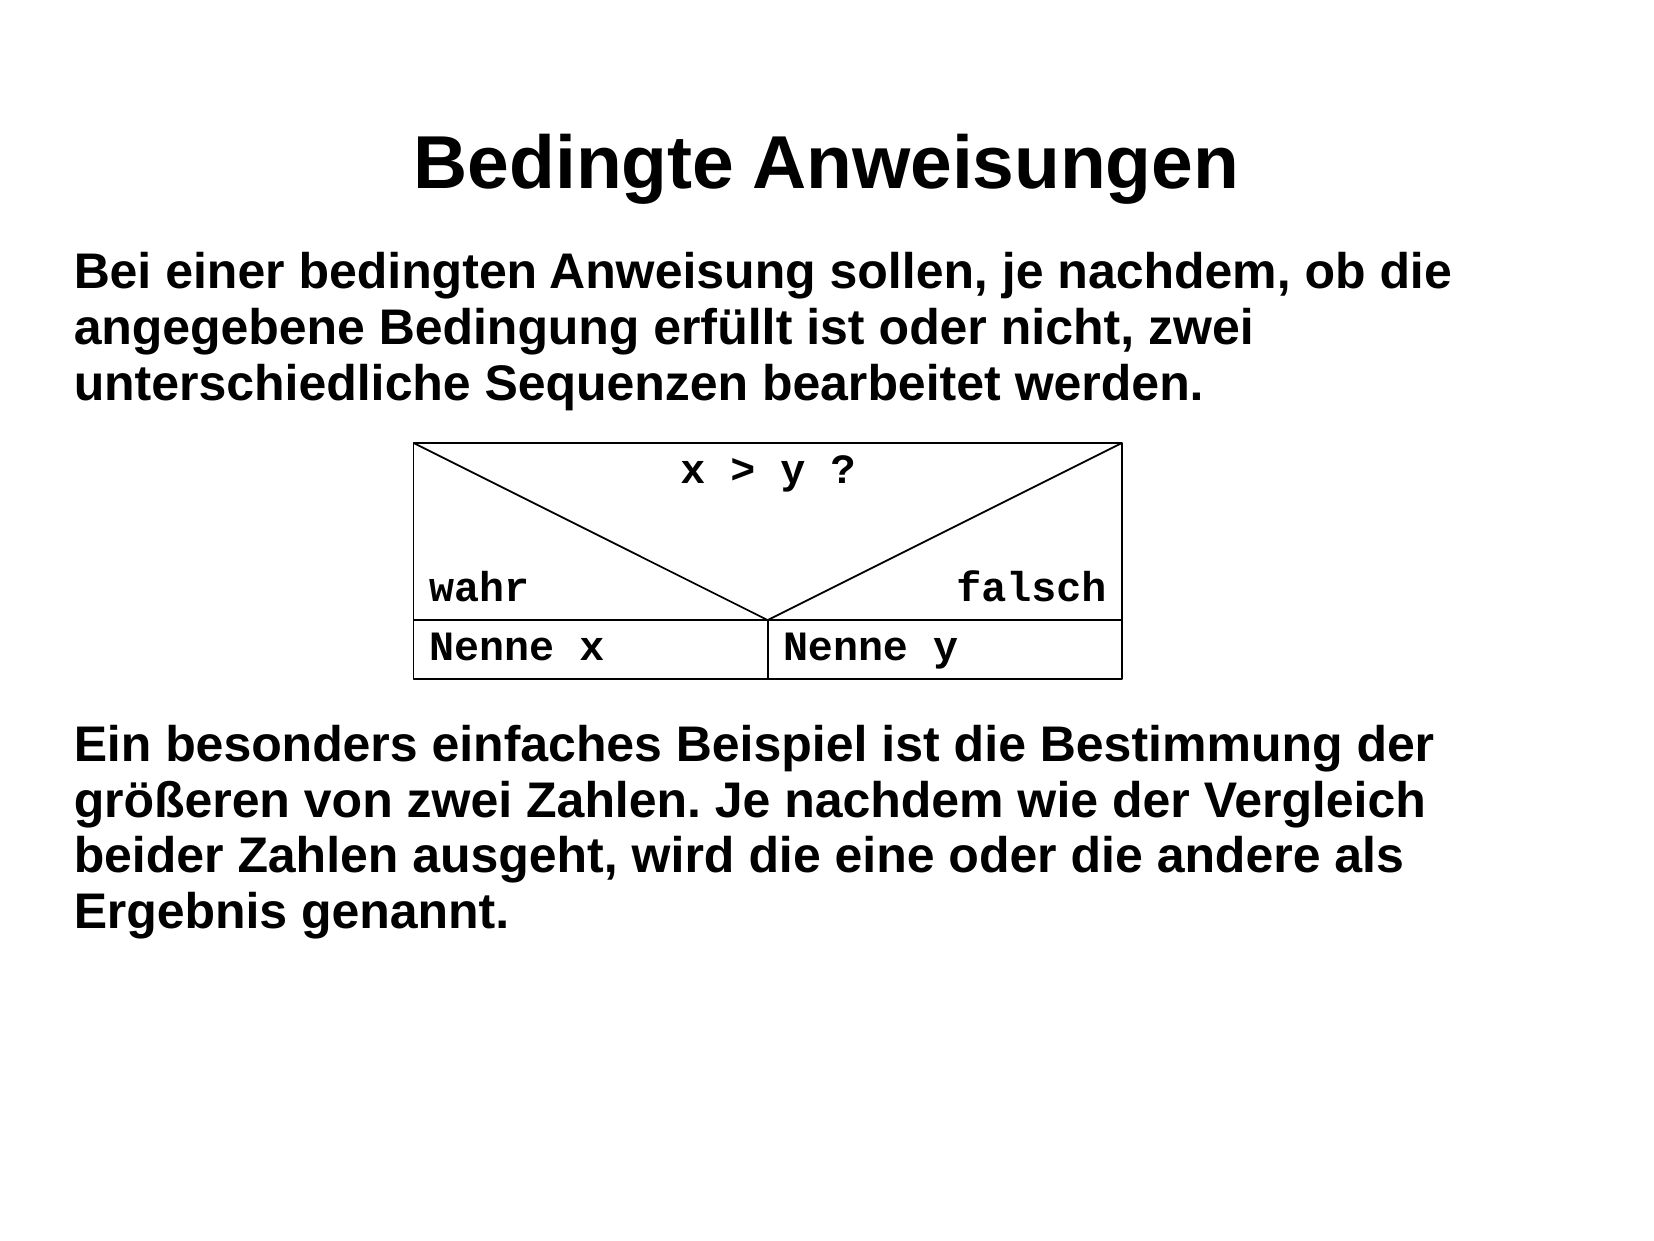

# Bedingte Anweisungen
Bei einer bedingten Anweisung sollen, je nachdem, ob die angegebene Bedingung erfüllt ist oder nicht, zwei unterschiedliche Sequenzen bearbeitet werden.
x > y ?
wahr
falsch
Nenne x
Nenne y
Ein besonders einfaches Beispiel ist die Bestimmung der größeren von zwei Zahlen. Je nachdem wie der Vergleich beider Zahlen ausgeht, wird die eine oder die andere als Ergebnis genannt.